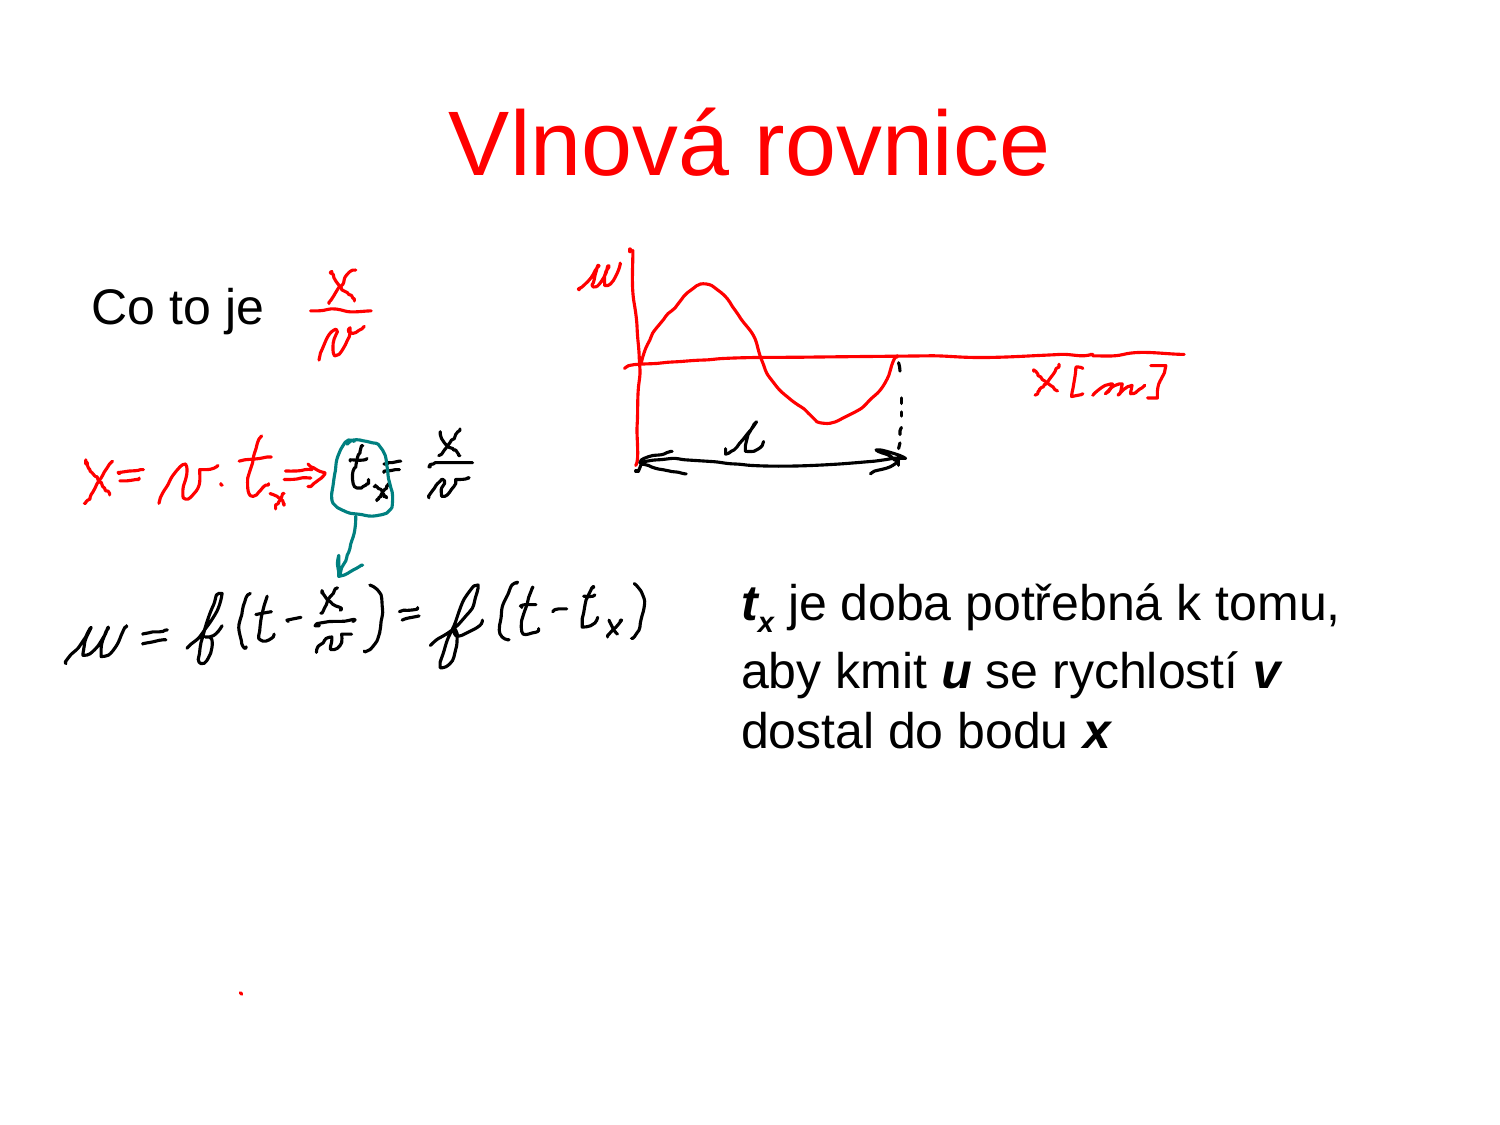

Vlnová rovnice
Co to je
tx je doba potřebná k tomu, aby kmit u se rychlostí v dostal do bodu x